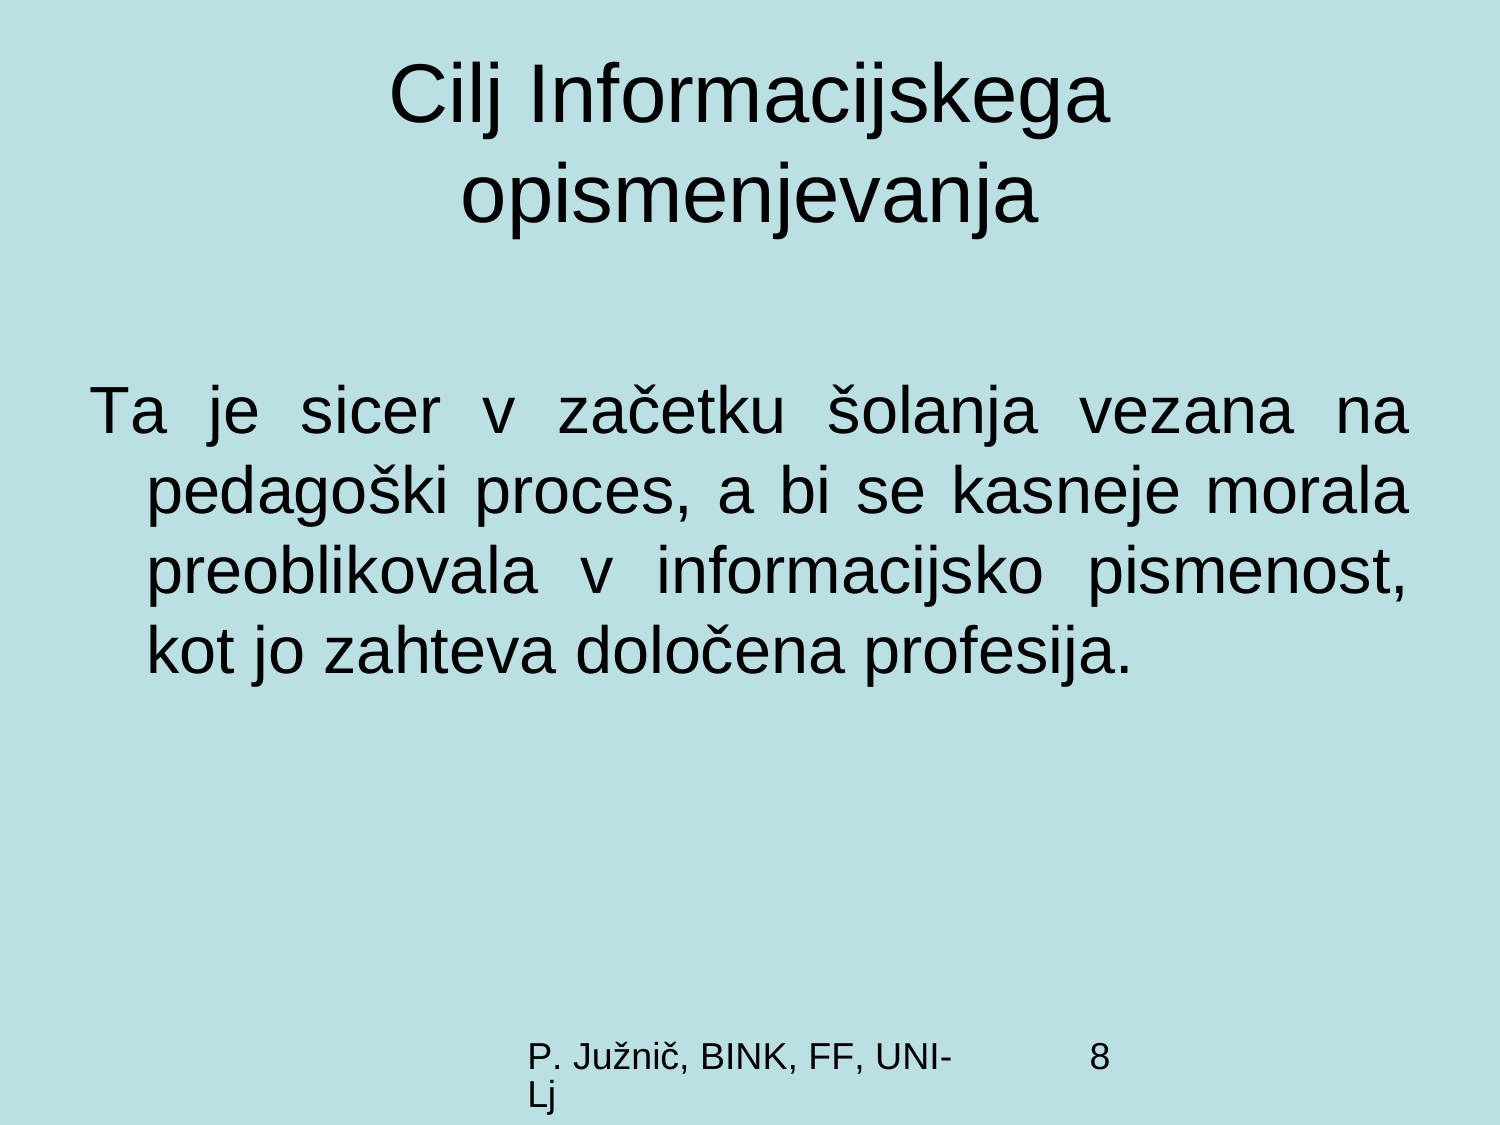

# Cilj Informacijskega opismenjevanja
Ta je sicer v začetku šolanja vezana na pedagoški proces, a bi se kasneje morala preoblikovala v informacijsko pismenost, kot jo zahteva določena profesija.
P. Južnič, BINK, FF, UNI-Lj
8